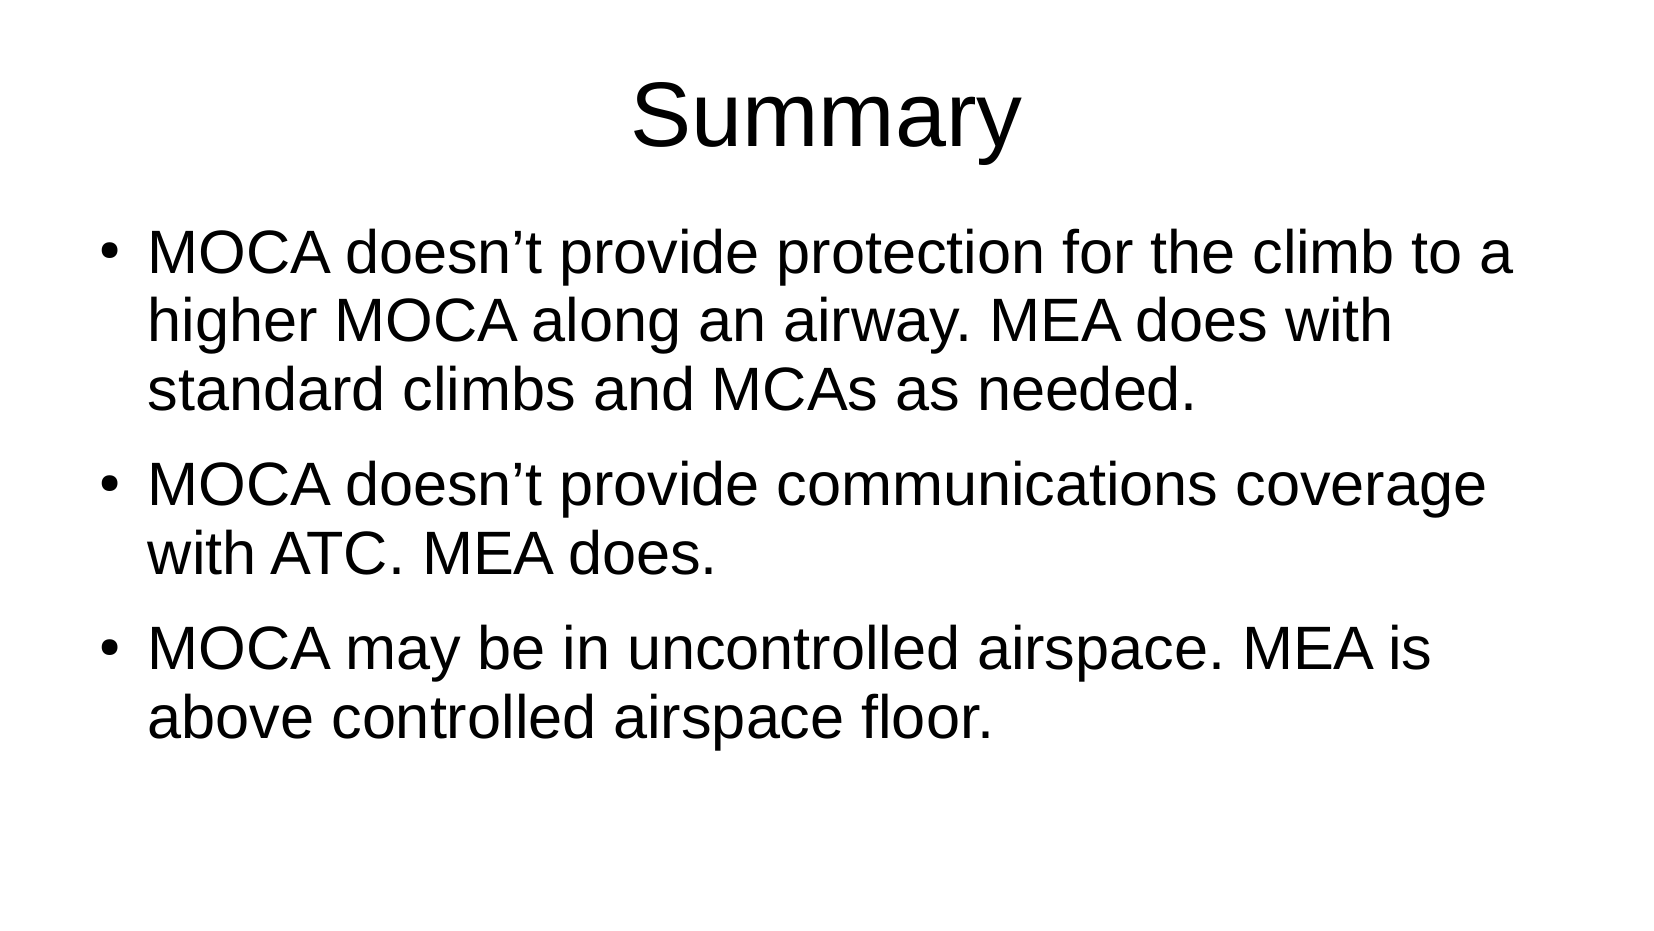

# Summary
MOCA doesn’t provide protection for the climb to a higher MOCA along an airway. MEA does with standard climbs and MCAs as needed.
MOCA doesn’t provide communications coverage with ATC. MEA does.
MOCA may be in uncontrolled airspace. MEA is above controlled airspace floor.